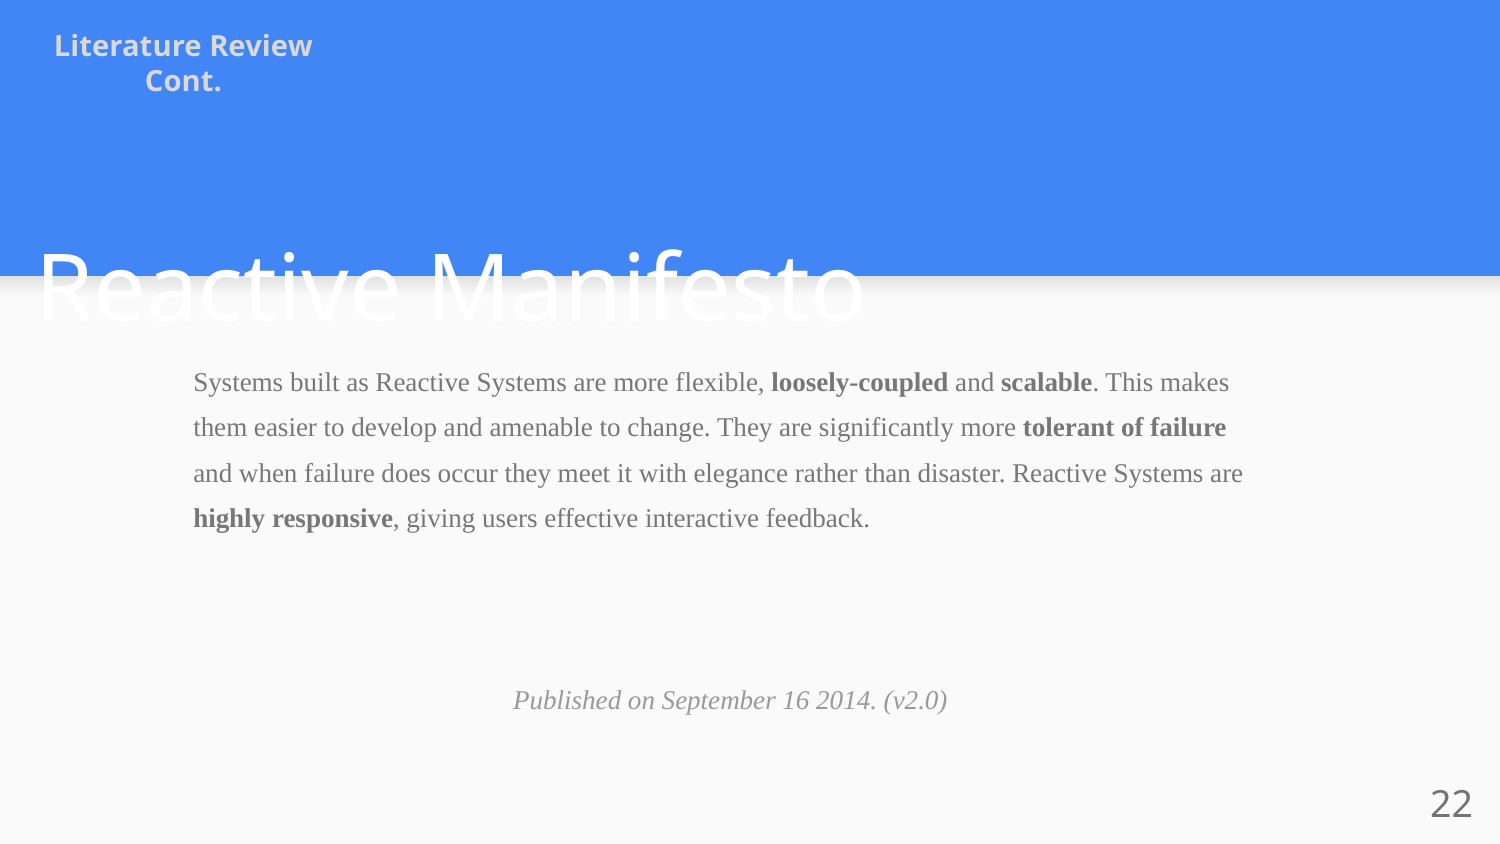

Literature Review Cont.
# Reactive Manifesto
Systems built as Reactive Systems are more flexible, loosely-coupled and scalable. This makes them easier to develop and amenable to change. They are significantly more tolerant of failure and when failure does occur they meet it with elegance rather than disaster. Reactive Systems are highly responsive, giving users effective interactive feedback.
Published on September 16 2014. (v2.0)
22